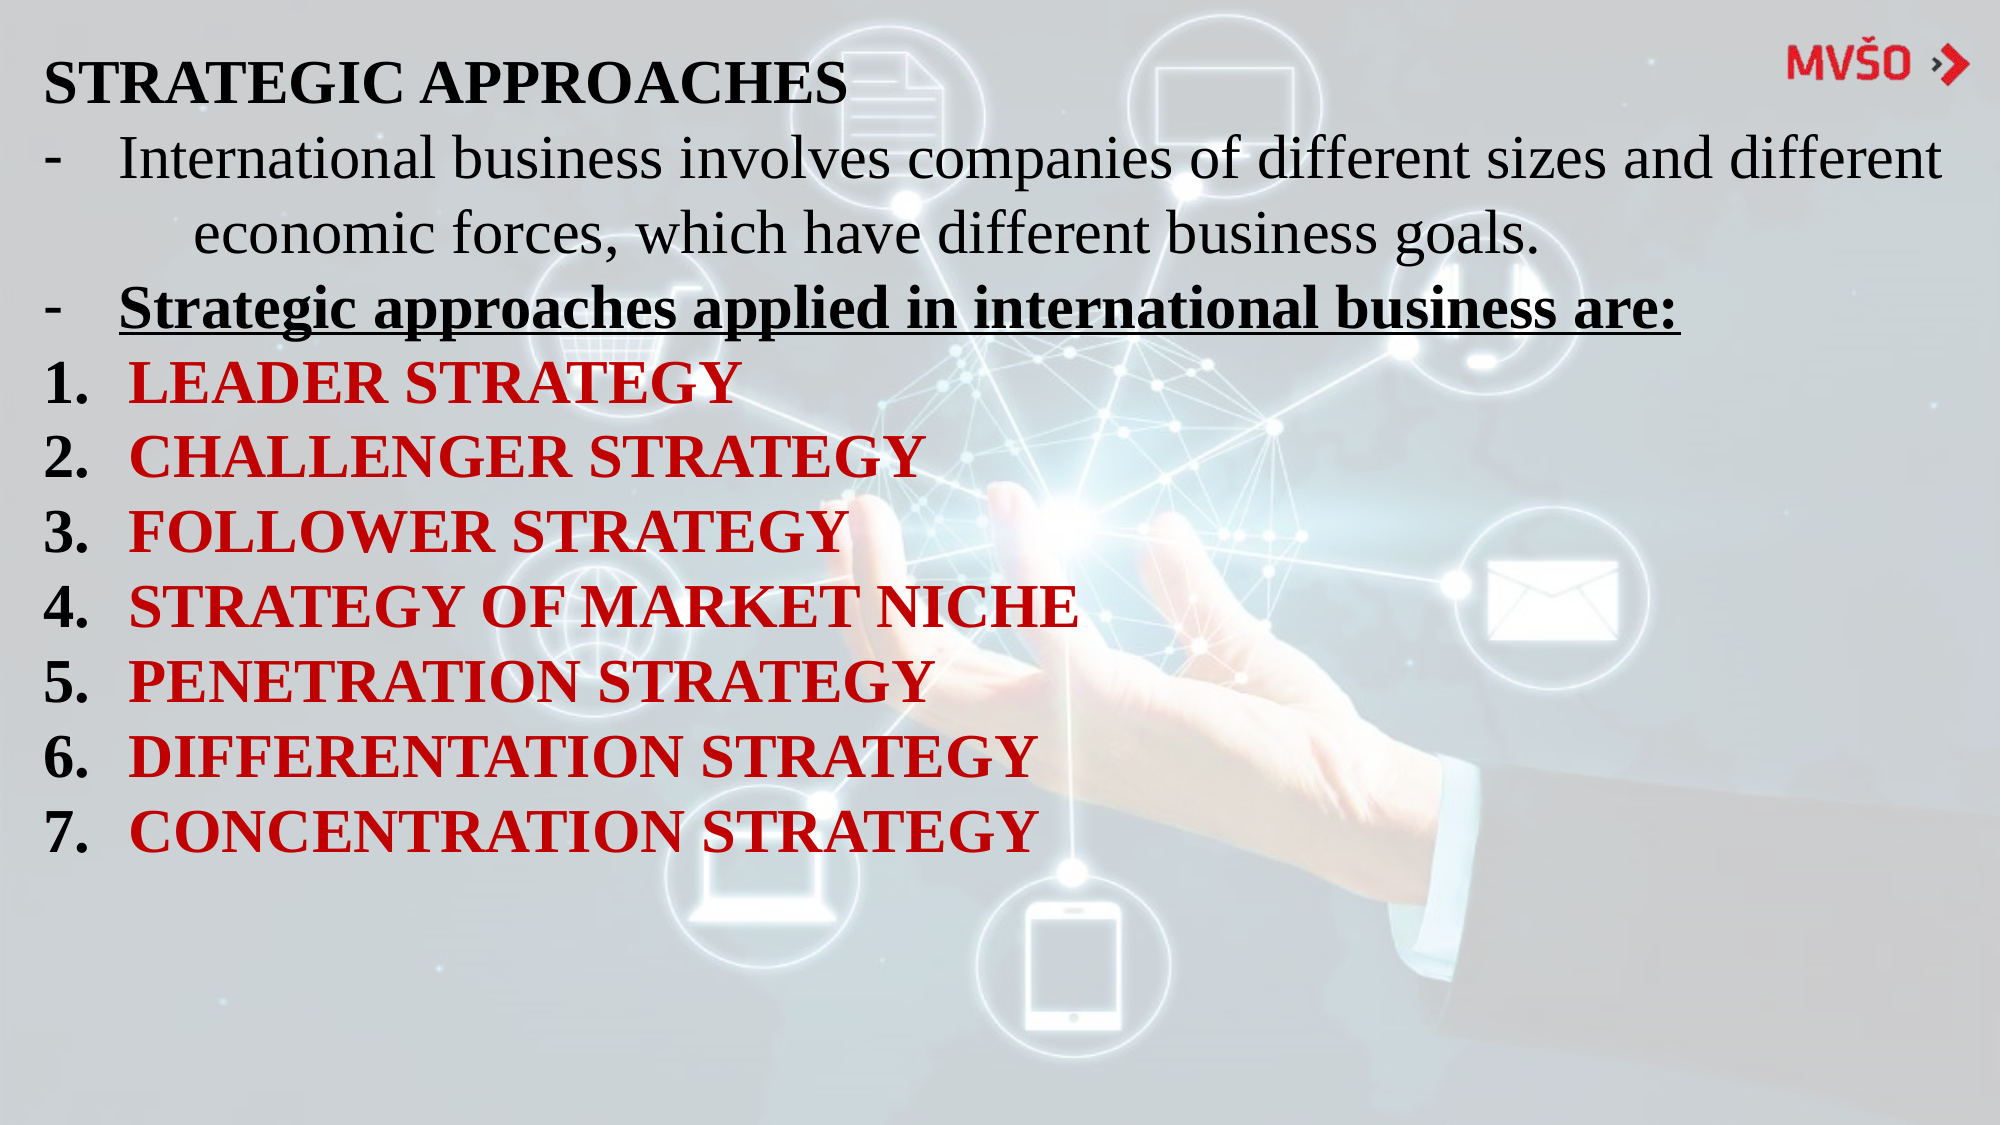

STRATEGIC APPROACHES
International business involves companies of different sizes and different economic forces, which have different business goals.
Strategic approaches applied in international business are:
LEADER STRATEGY
CHALLENGER STRATEGY
FOLLOWER STRATEGY
STRATEGY OF MARKET NICHE
PENETRATION STRATEGY
DIFFERENTATION STRATEGY
CONCENTRATION STRATEGY